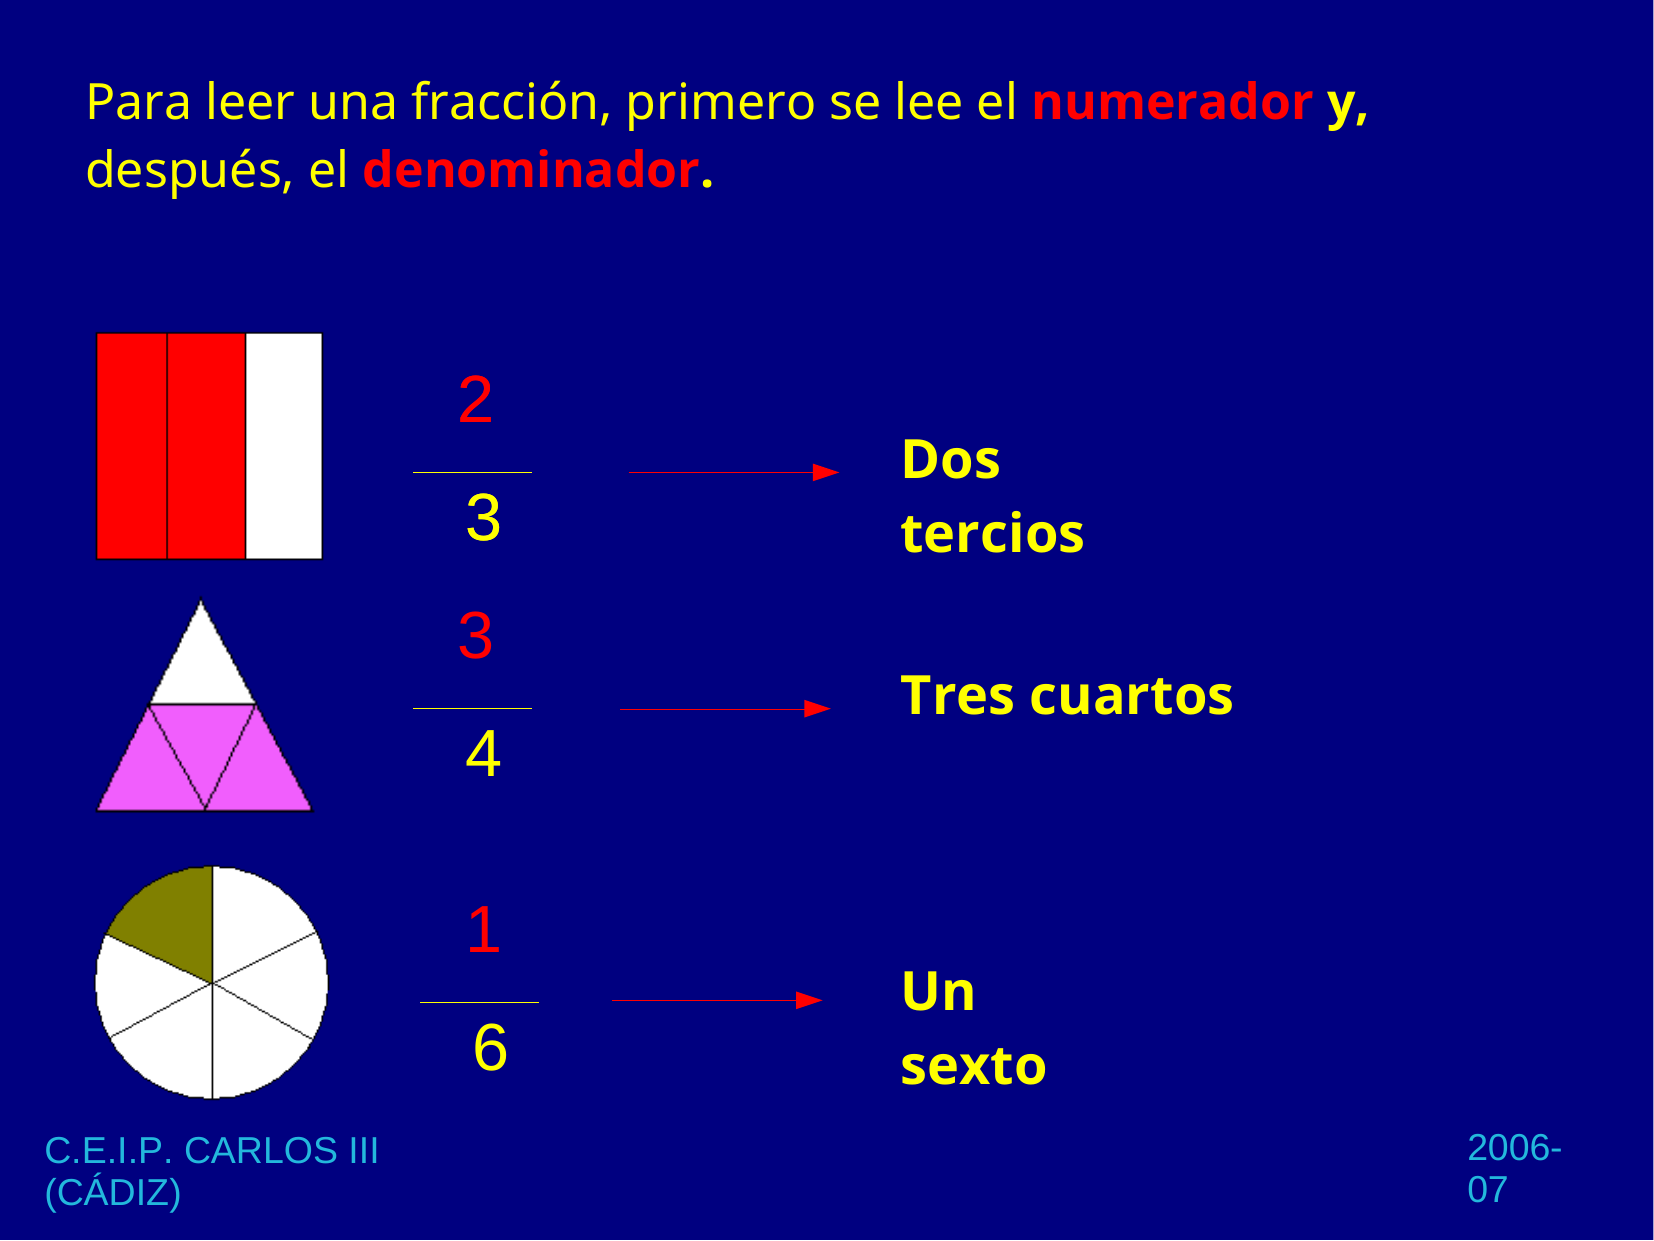

Para leer una fracción, primero se lee el numerador y, después, el denominador.
2
2
Dos tercios
 3
 3
3
Tres cuartos
 4
1
Un sexto
 6
2006-07
C.E.I.P. CARLOS III (CÁDIZ)